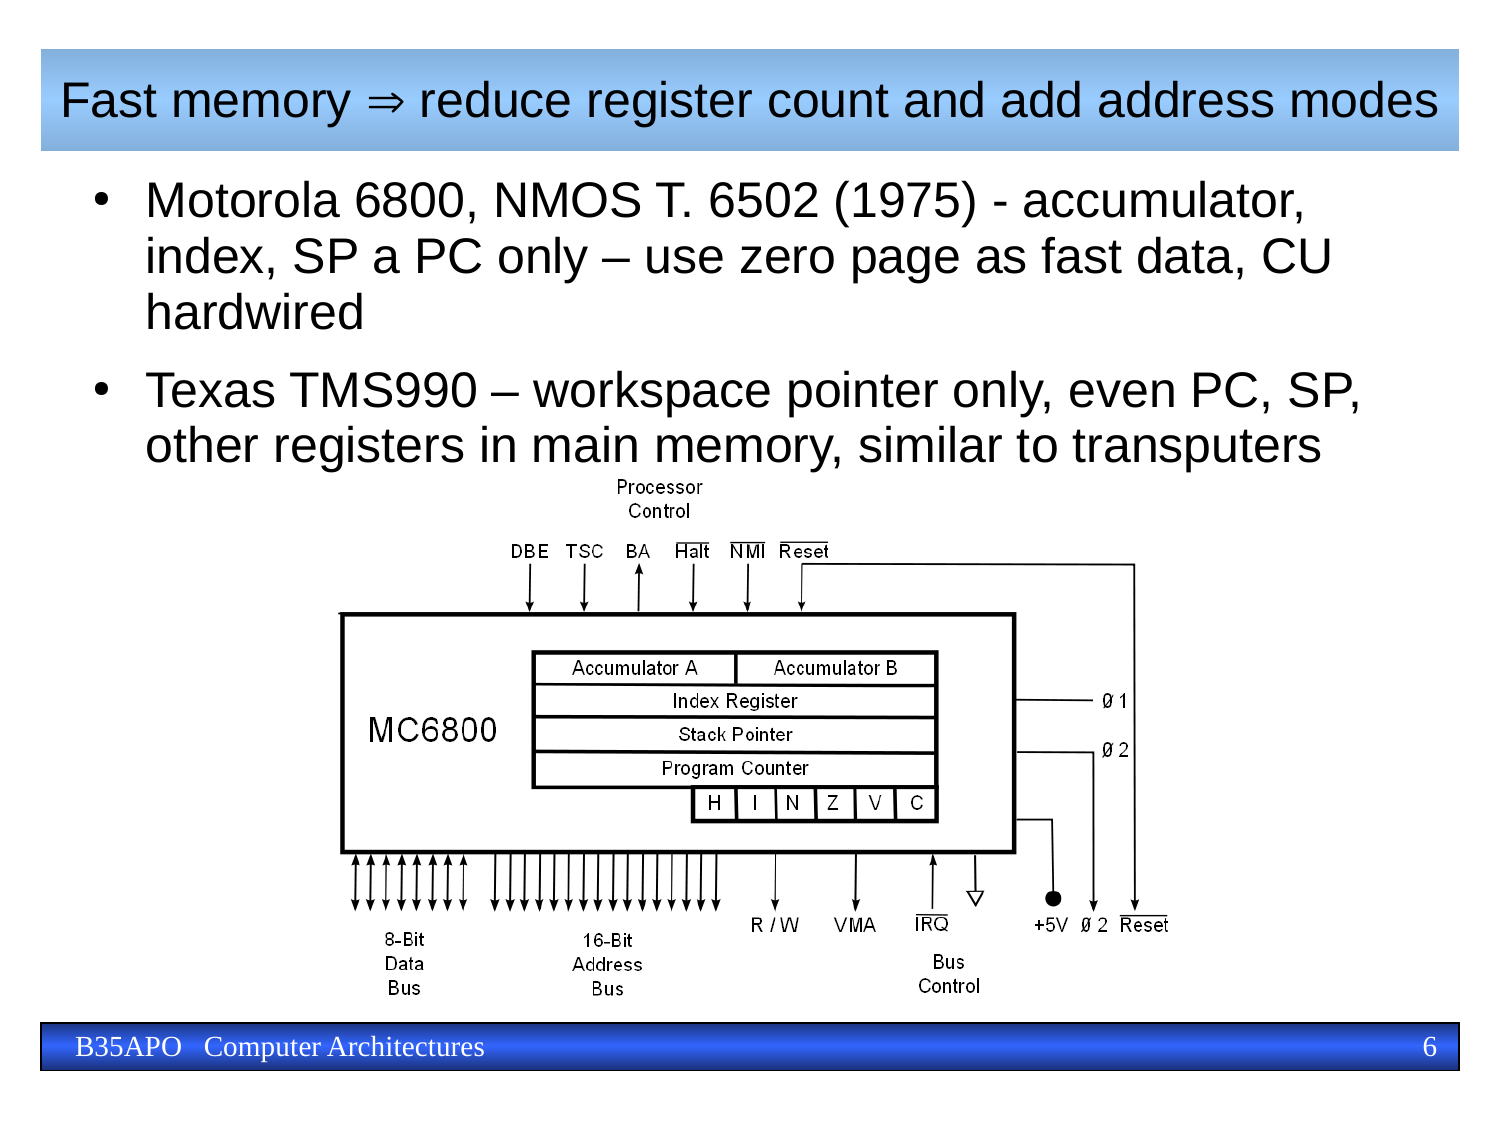

# Fast memory ⇒ reduce register count and add address modes
Motorola 6800, NMOS T. 6502 (1975) - accumulator, index, SP a PC only – use zero page as fast data, CU hardwired
Texas TMS990 – workspace pointer only, even PC, SP, other registers in main memory, similar to transputers
B35APO Computer Architectures
6